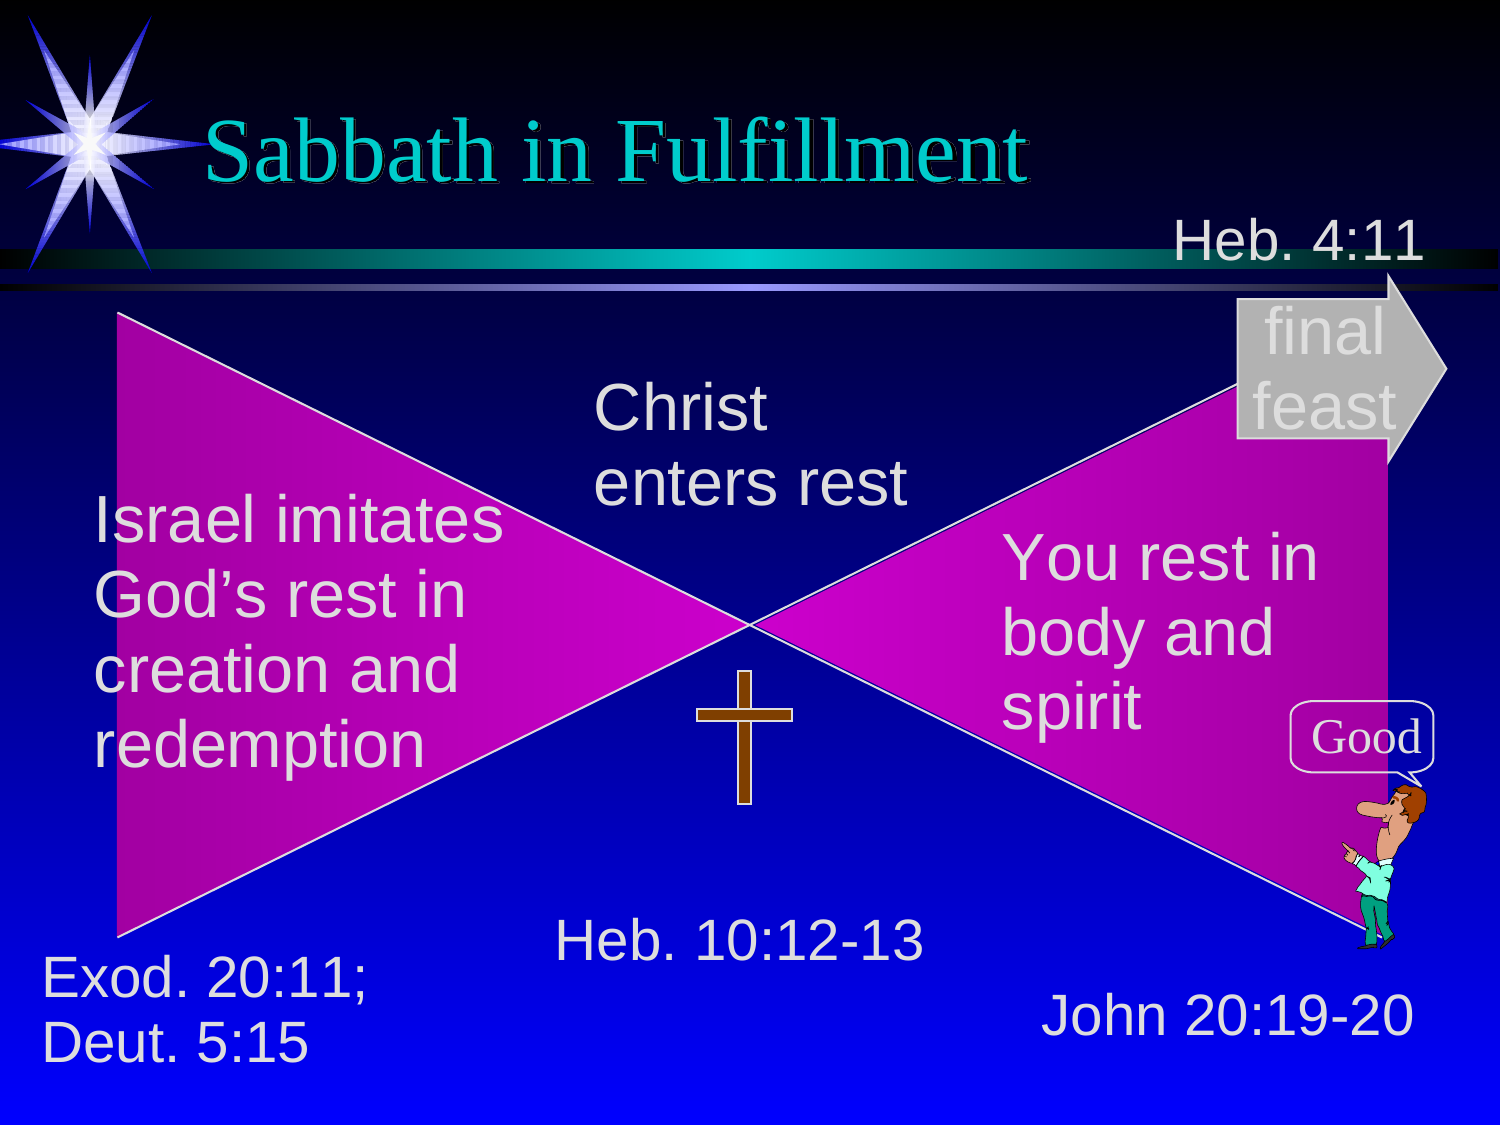

# Sabbath in Fulfillment
Heb. 4:11
final
feast
Christ enters rest
Israel imitates God’s rest in creation and redemption
You rest in body and spirit
Good
Heb. 10:12-13
Exod. 20:11; Deut. 5:15
John 20:19-20